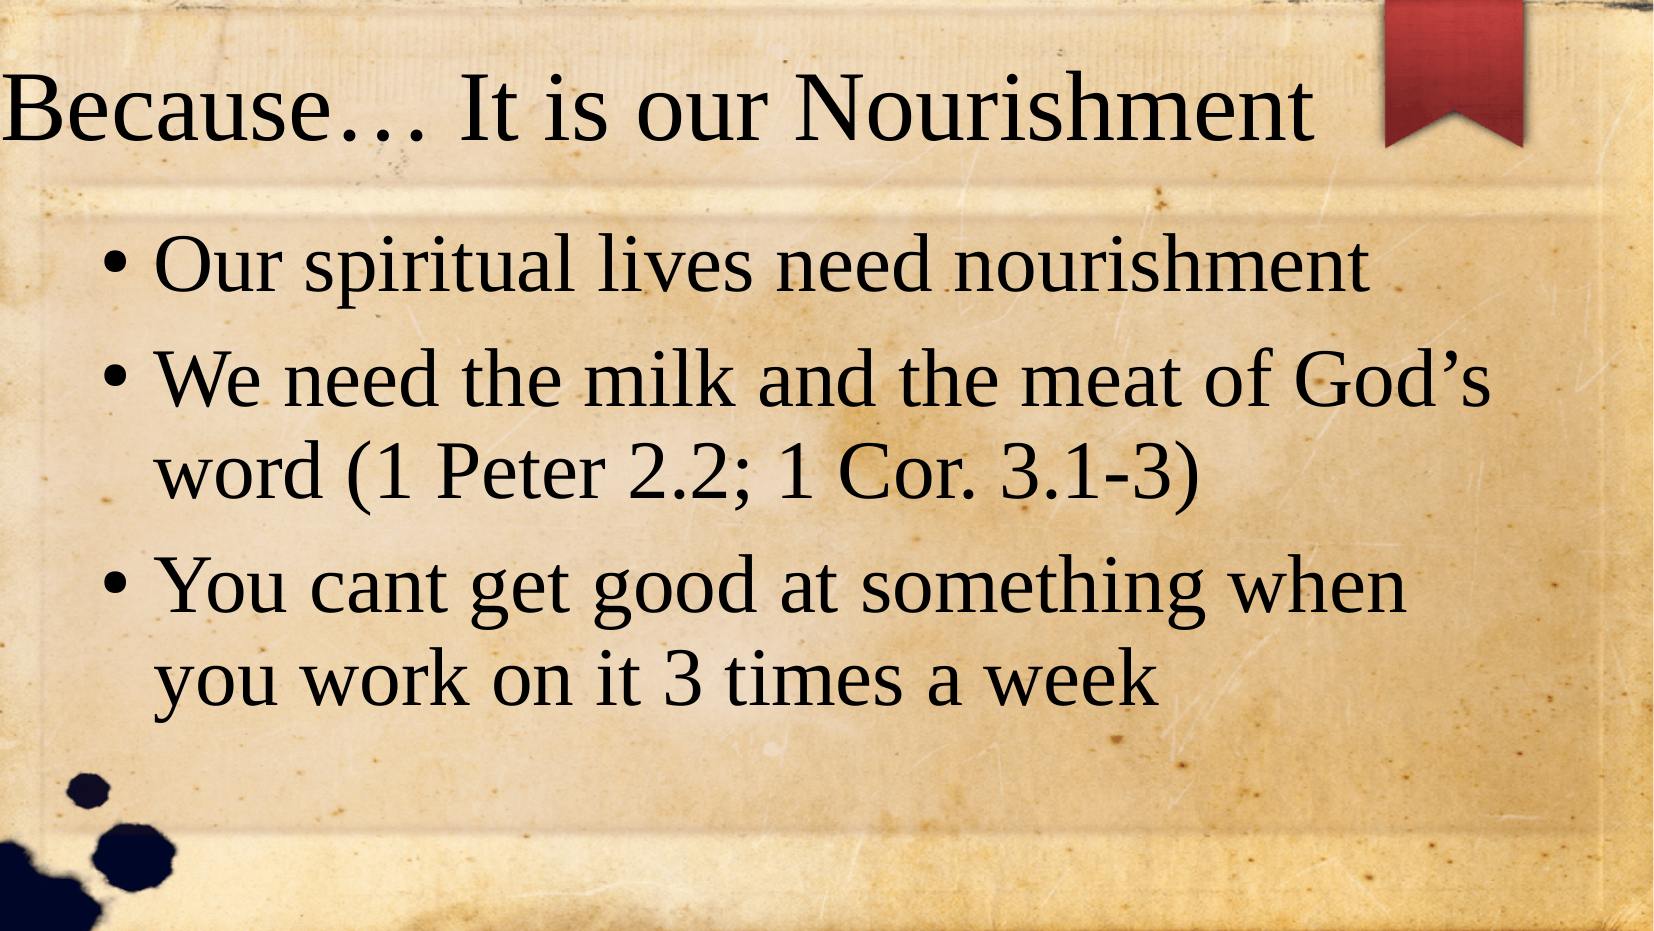

# Because… It is our Nourishment
Our spiritual lives need nourishment
We need the milk and the meat of God’s word (1 Peter 2.2; 1 Cor. 3.1-3)
You cant get good at something when you work on it 3 times a week